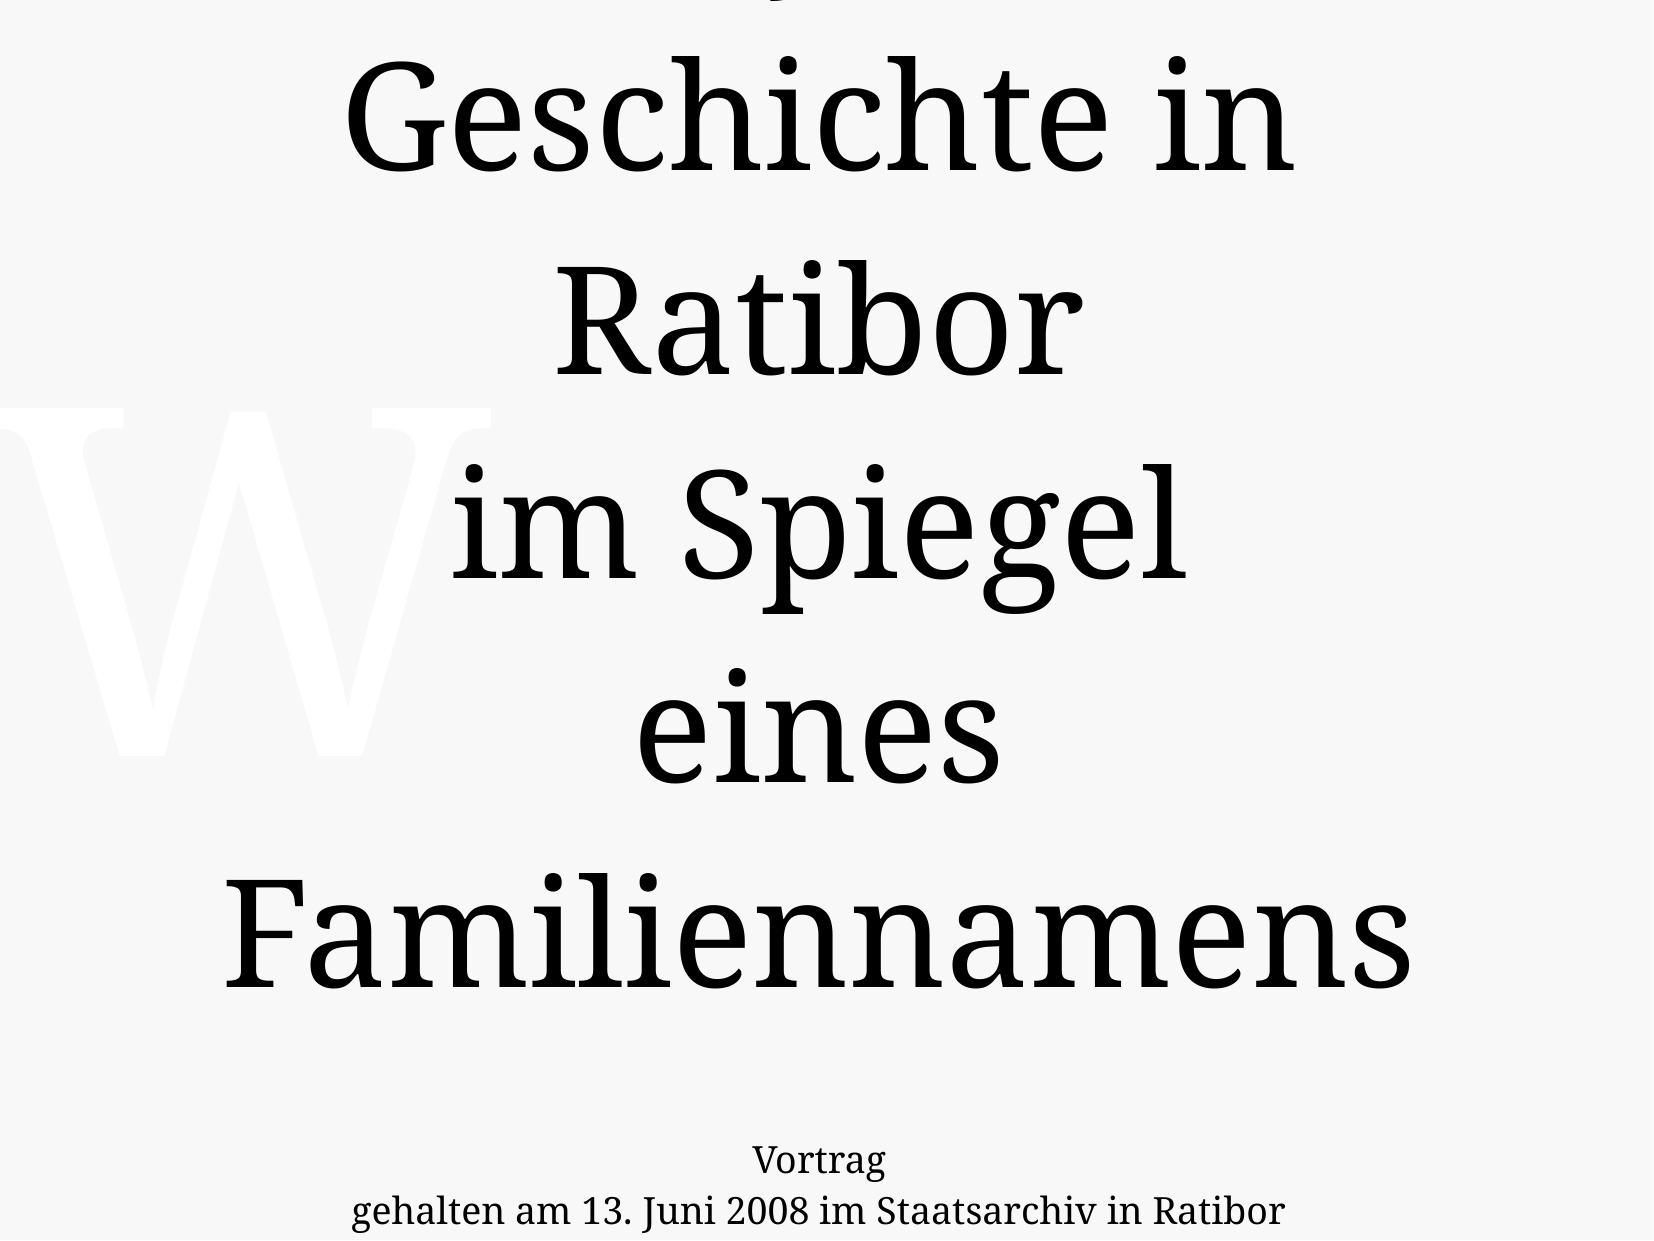

# 400 Jahre Geschichte in Ratibor im Spiegel eines Familiennamens Vortrag gehalten am 13. Juni 2008 im Staatsarchiv in Ratibor auf der Jahrestagung 2008 der Schlesischen Genealogischen Gesellschaft zu Breslau anlässlich des 900-jährigen Jubiläums der Stadt Ratibor von Kay Wischkony aus Braunschweig.
W